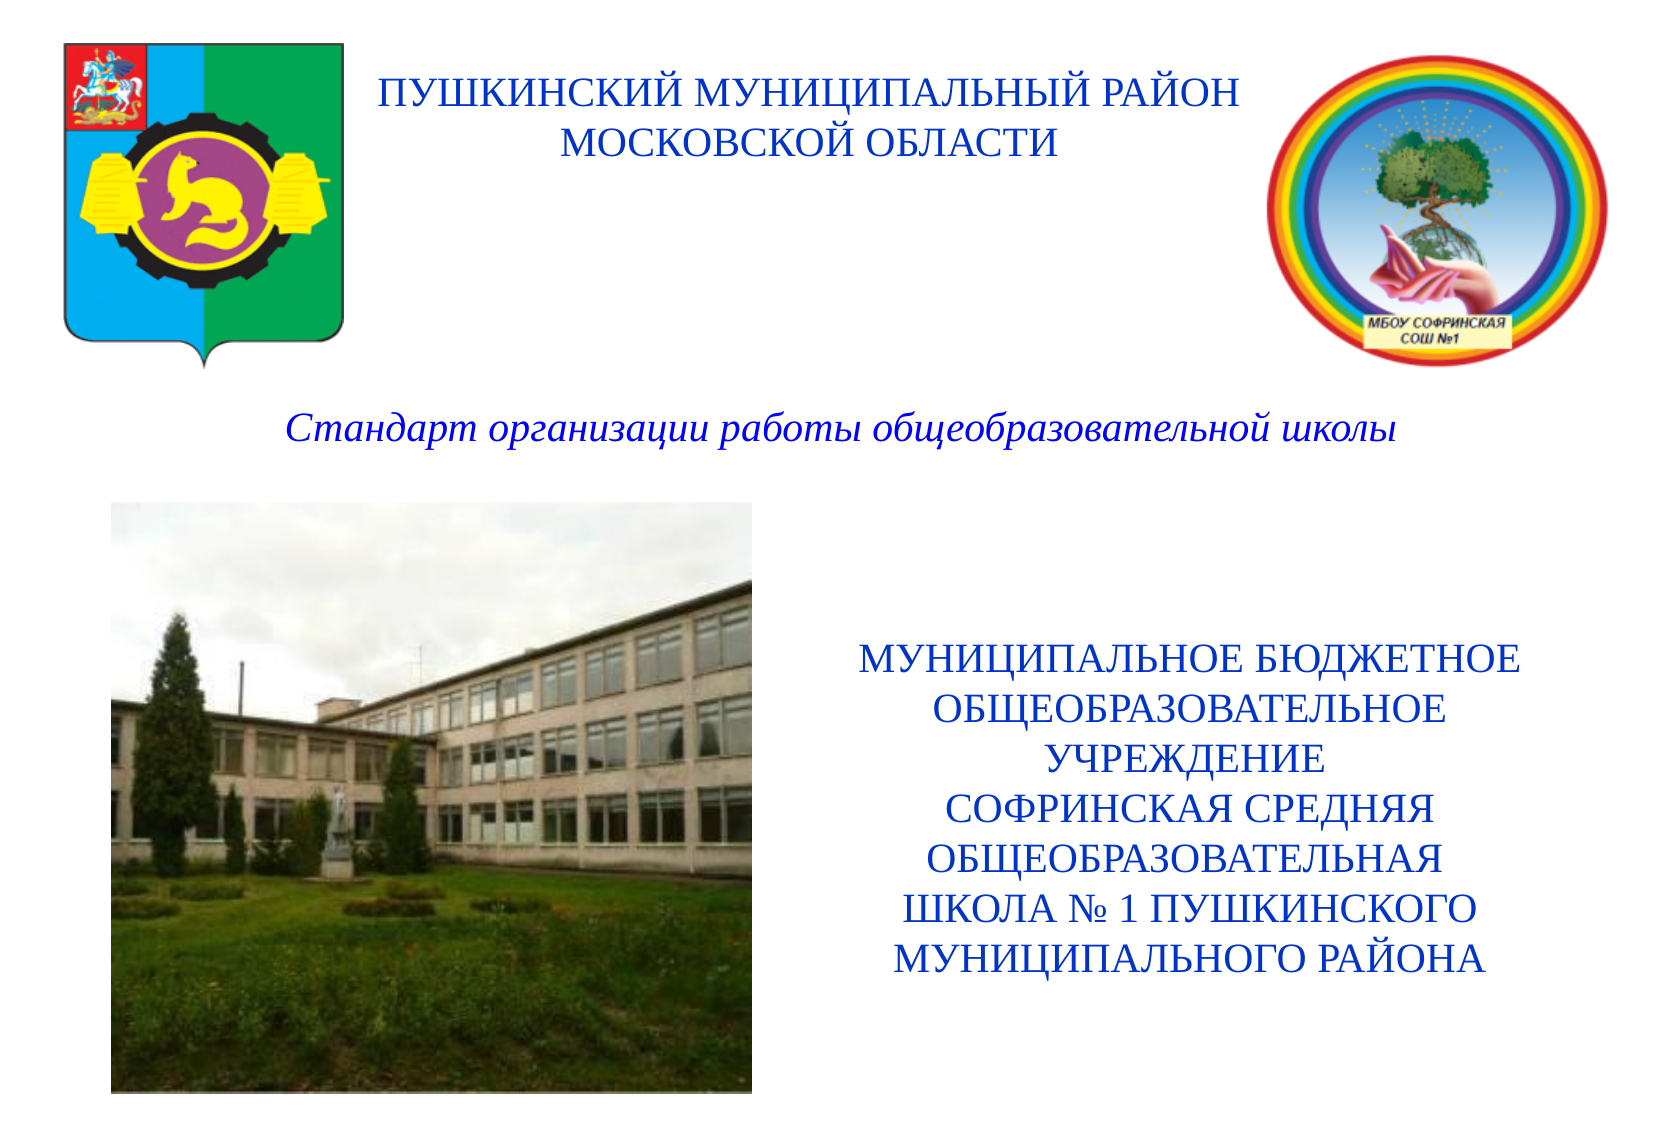

ПУШКИНСКИЙ МУНИЦИПАЛЬНЫЙ РАЙОН МОСКОВСКОЙ ОБЛАСТИ
Стандарт организации работы общеобразовательной школы
МУНИЦИПАЛЬНОЕ БЮДЖЕТНОЕ ОБЩЕОБРАЗОВАТЕЛЬНОЕ УЧРЕЖДЕНИЕ
СОФРИНСКАЯ СРЕДНЯЯ ОБЩЕОБРАЗОВАТЕЛЬНАЯ
ШКОЛА № 1 ПУШКИНСКОГО МУНИЦИПАЛЬНОГО РАЙОНА